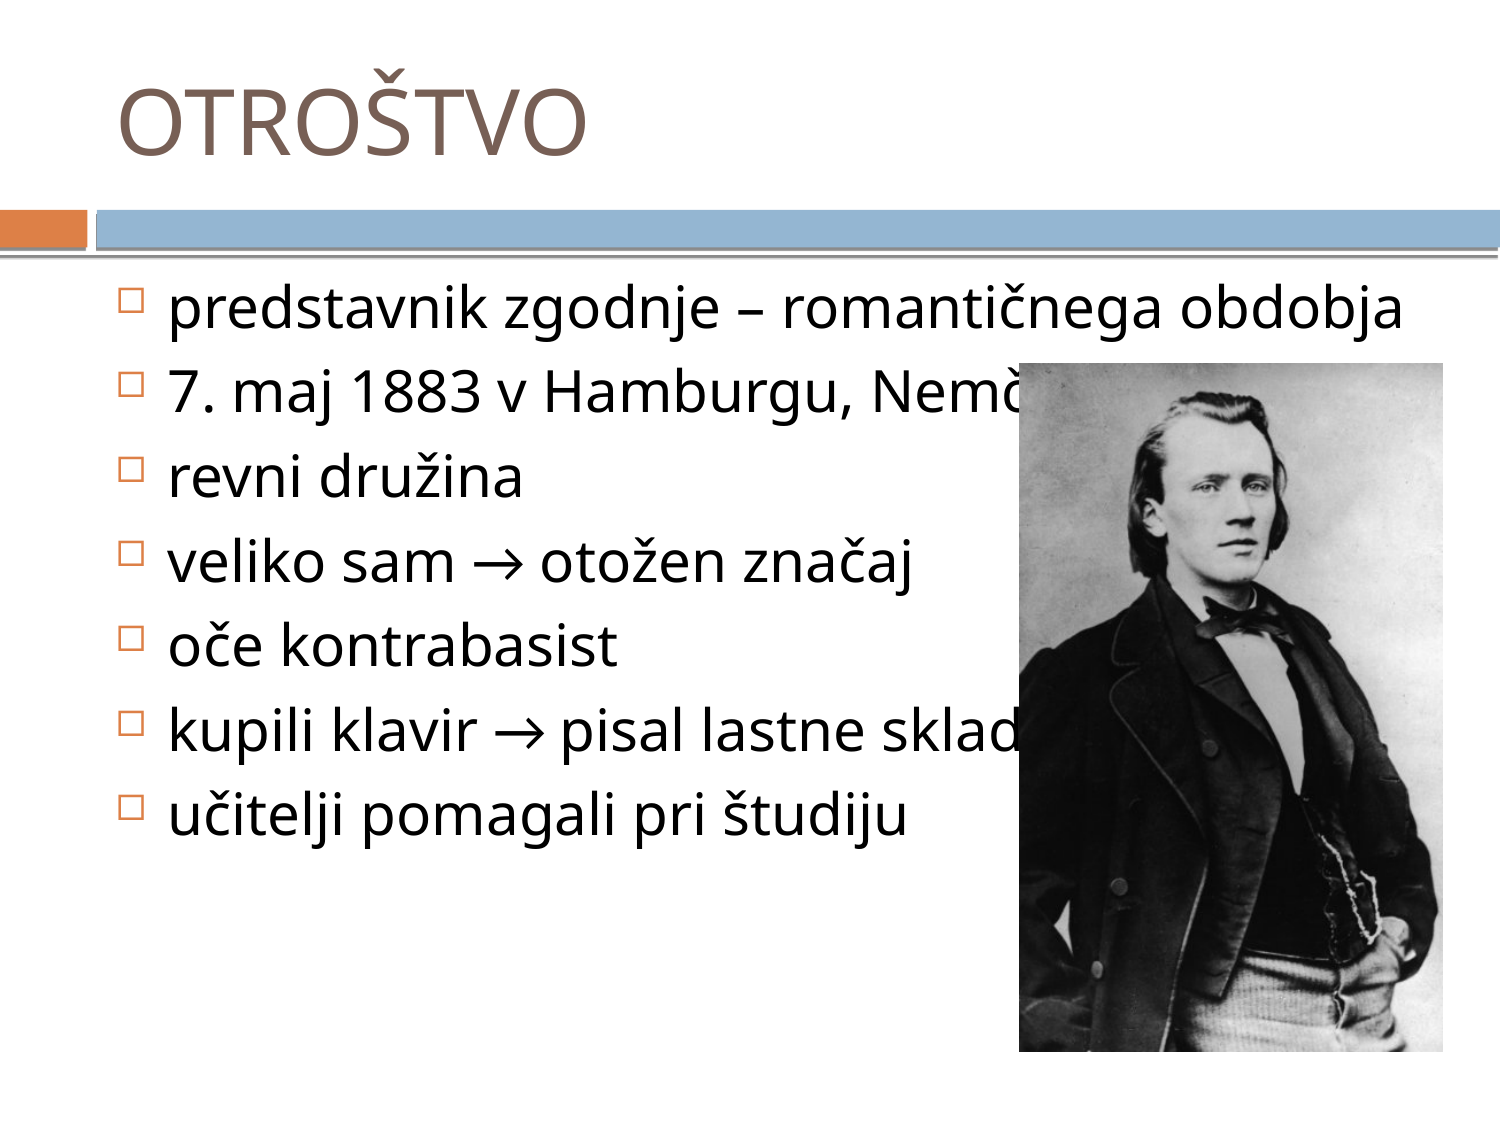

# OTROŠTVO
predstavnik zgodnje – romantičnega obdobja
7. maj 1883 v Hamburgu, Nemčija
revni družina
veliko sam → otožen značaj
oče kontrabasist
kupili klavir → pisal lastne skladbe
učitelji pomagali pri študiju